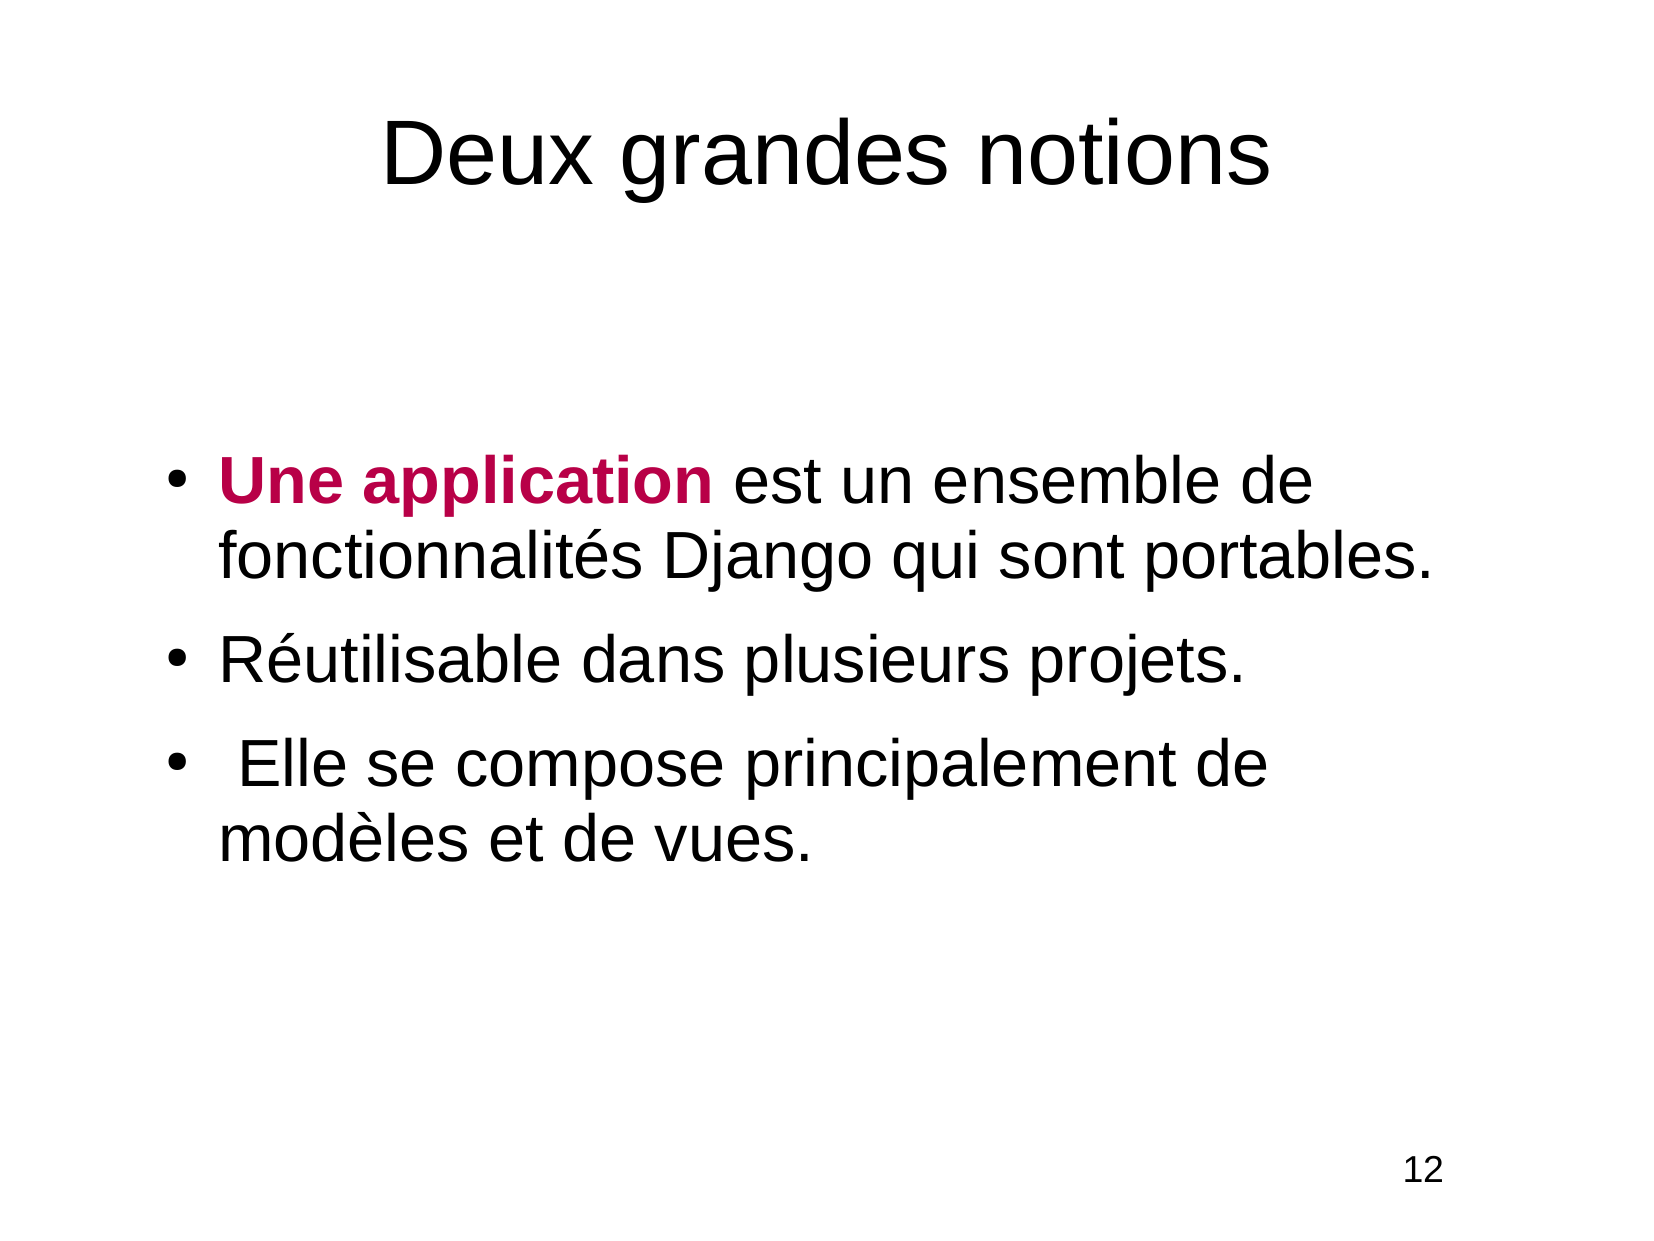

# Deux grandes notions
Une application est un ensemble de fonctionnalités Django qui sont portables.
Réutilisable dans plusieurs projets.
 Elle se compose principalement de modèles et de vues.